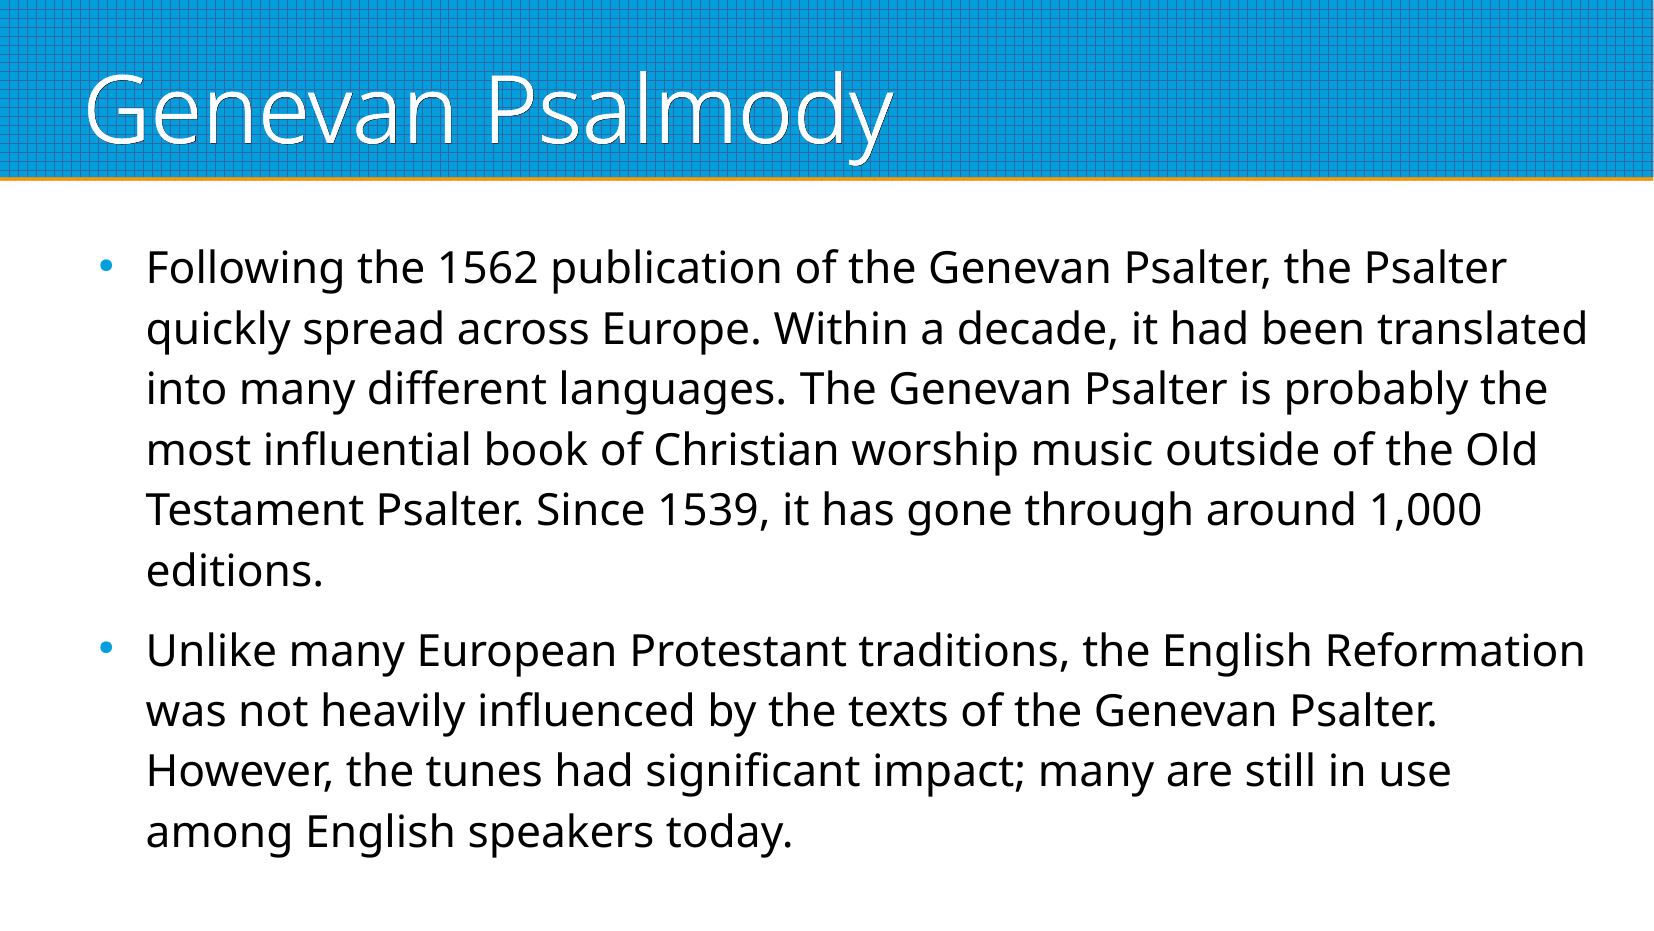

# Genevan Psalmody
Following the 1562 publication of the Genevan Psalter, the Psalter quickly spread across Europe. Within a decade, it had been translated into many different languages. The Genevan Psalter is probably the most influential book of Christian worship music outside of the Old Testament Psalter. Since 1539, it has gone through around 1,000 editions.
Unlike many European Protestant traditions, the English Reformation was not heavily influenced by the texts of the Genevan Psalter. However, the tunes had significant impact; many are still in use among English speakers today.